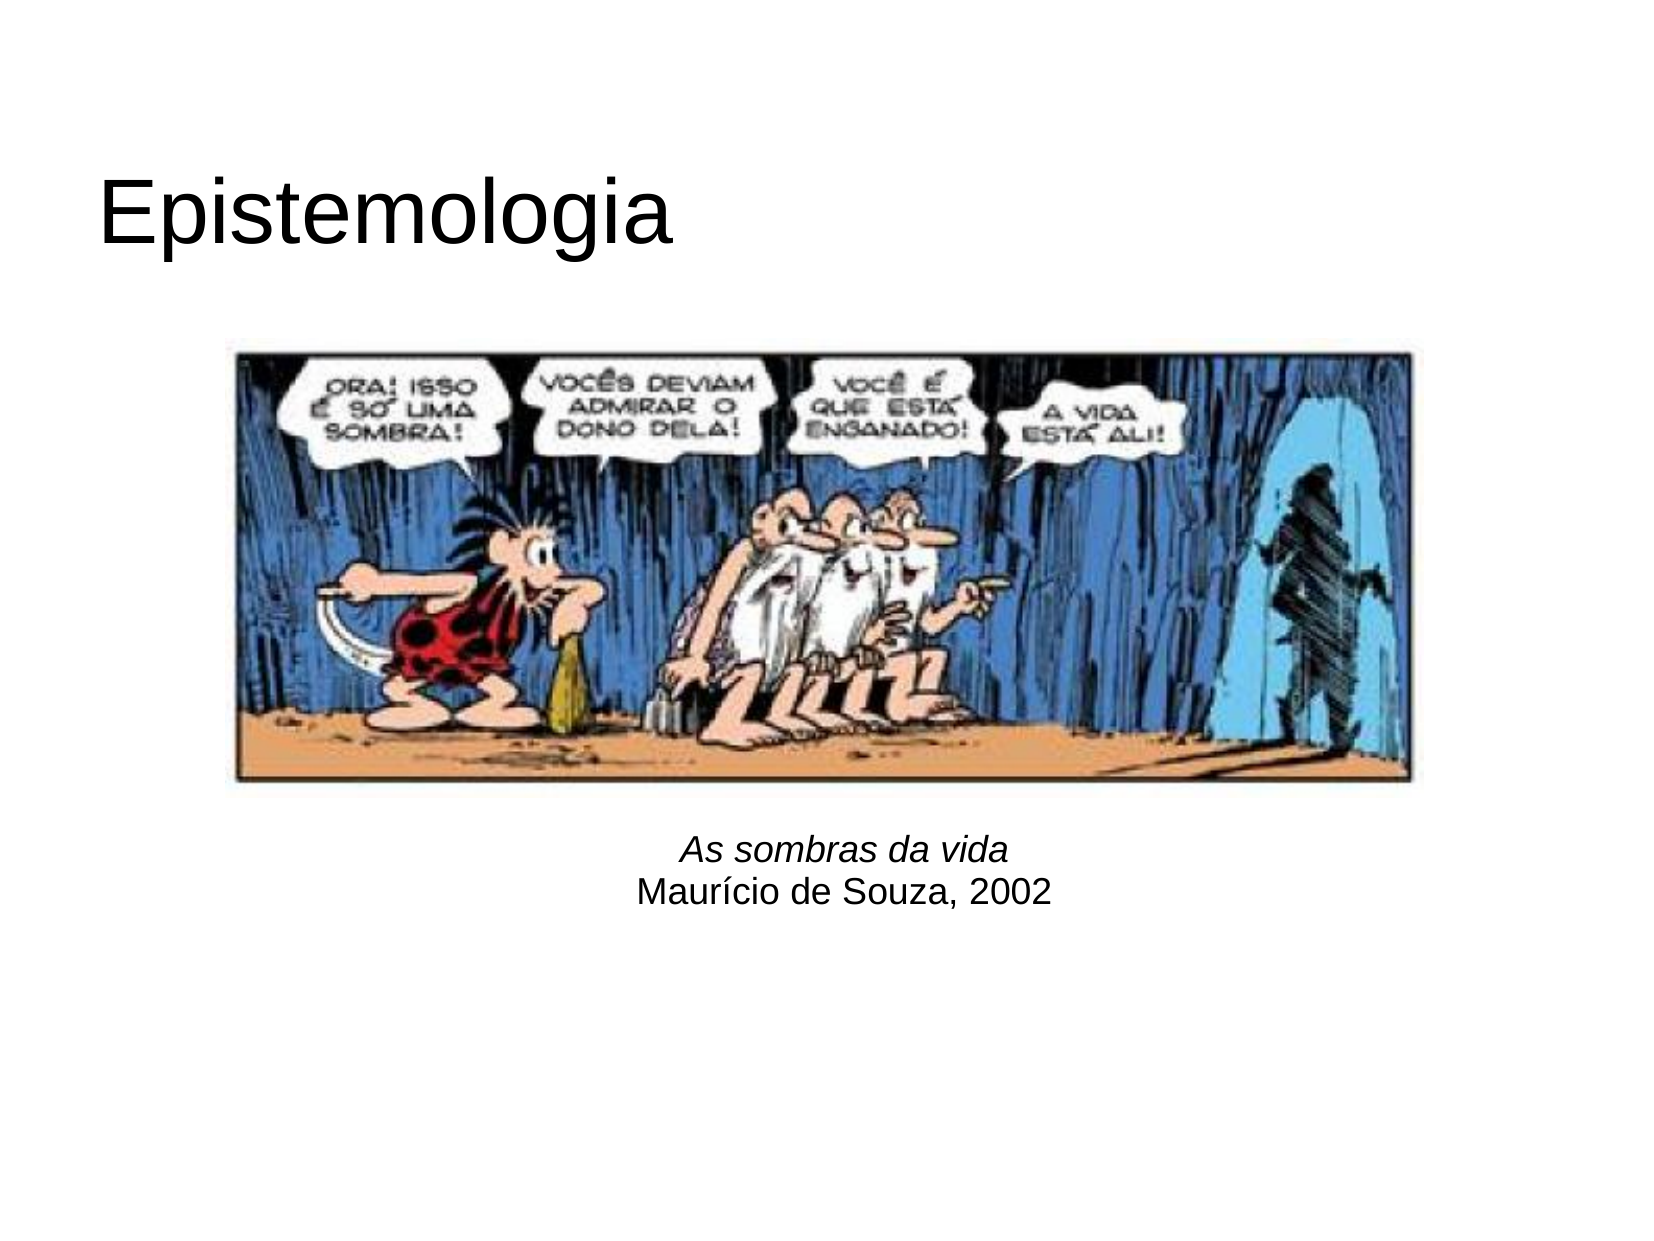

# Epistemologia
As sombras da vida
Maurício de Souza, 2002